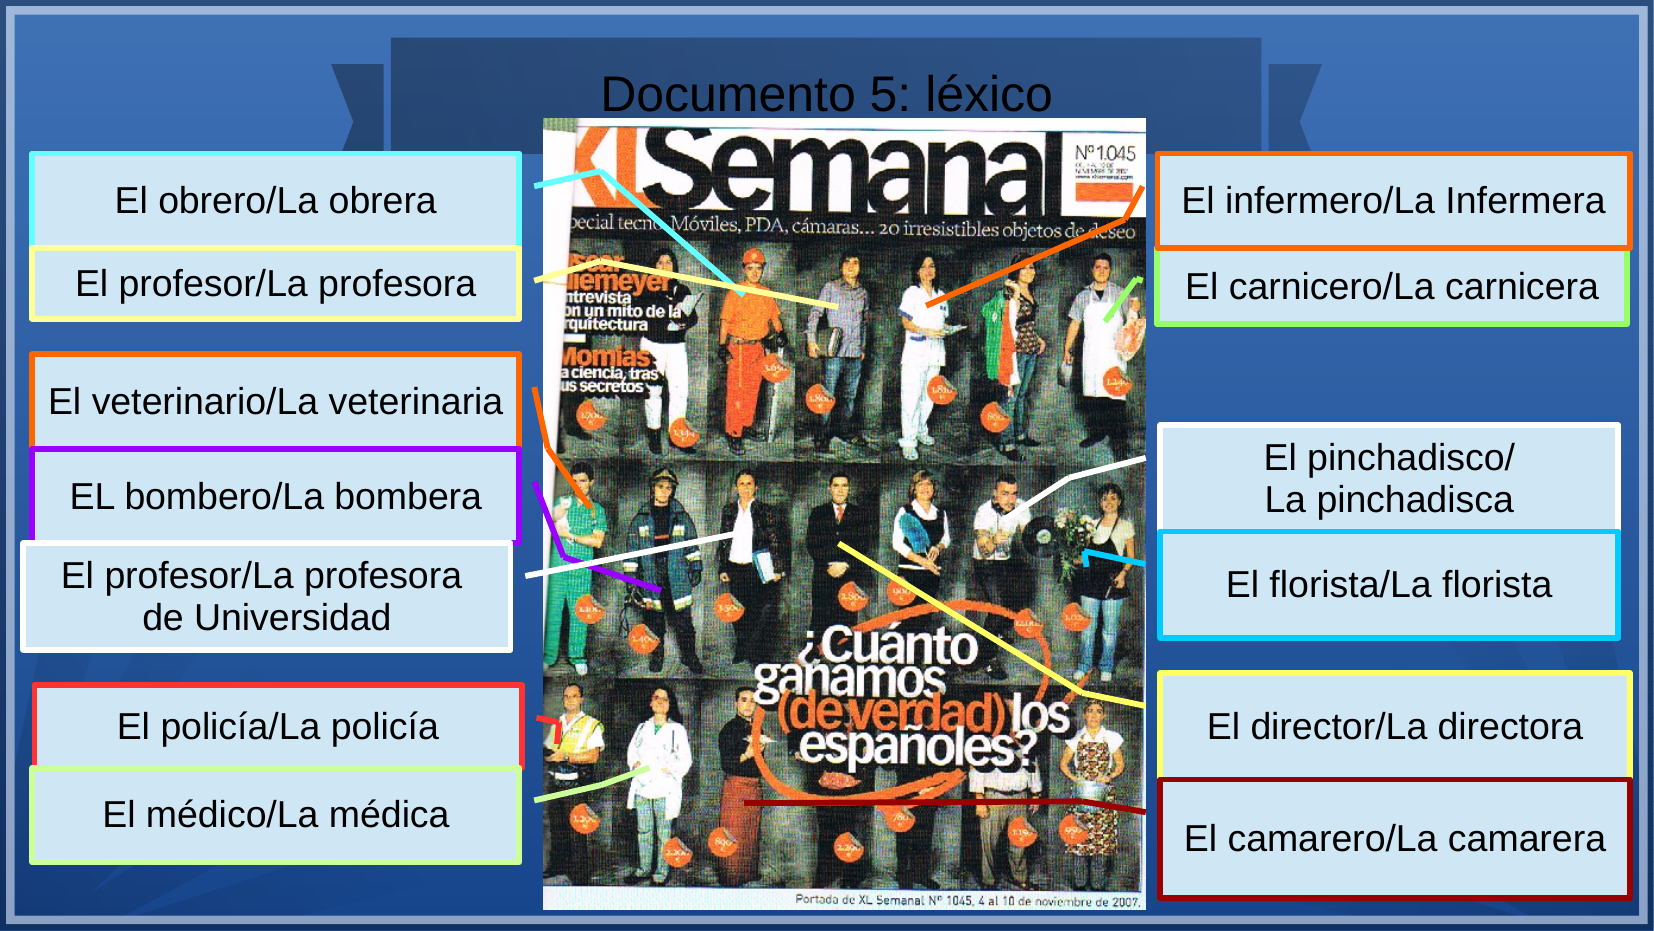

# Documento 5: léxico
El obrero/La obrera
El infermero/La Infermera
El profesor/La profesora
El carnicero/La carnicera
El veterinario/La veterinaria
El pinchadisco/
La pinchadisca
EL bombero/La bombera
El florista/La florista
El profesor/La profesora
de Universidad
El director/La directora
El policía/La policía
El médico/La médica
El camarero/La camarera